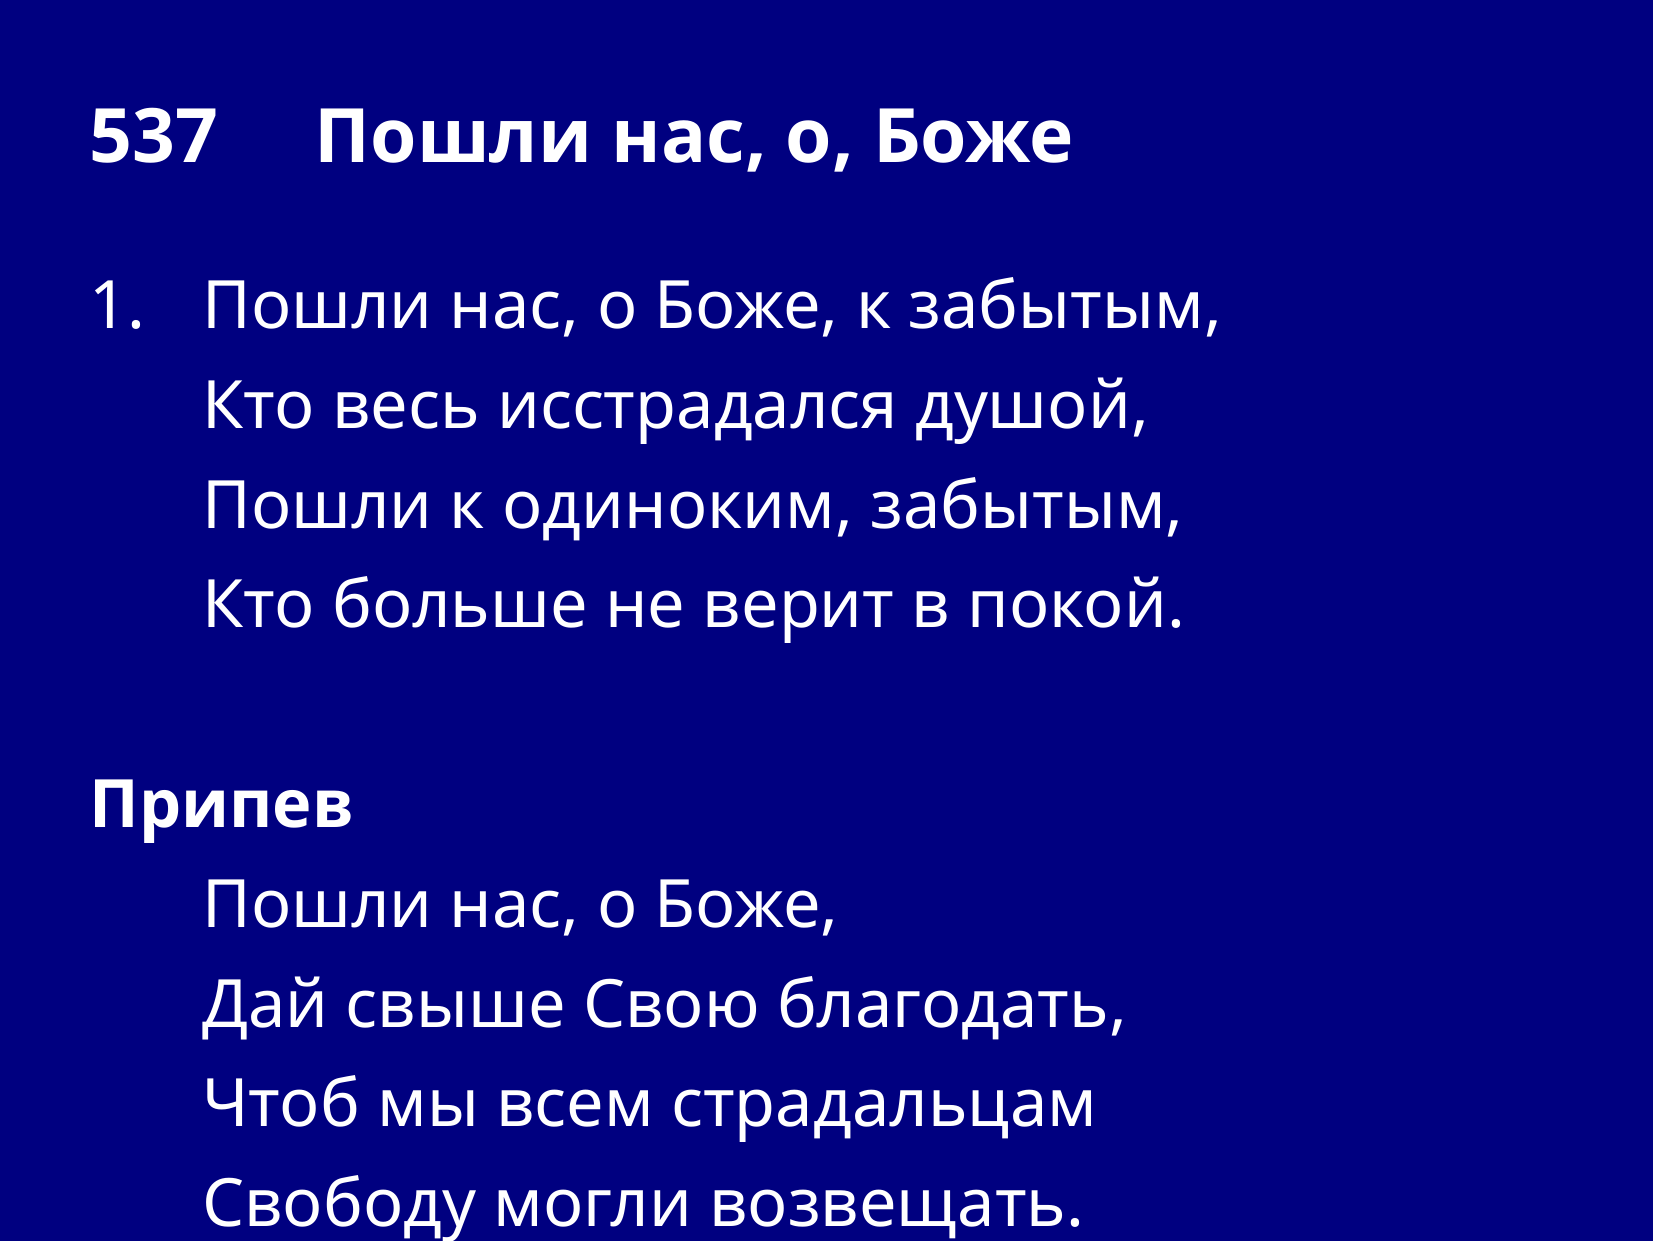

537	Пошли нас, о, Боже
1.	Пошли нас, о Боже, к забытым,
	Кто весь исстрадался душой,
	Пошли к одиноким, забытым,
	Кто больше не верит в покой.
Припев
	Пошли нас, о Боже,
	Дай свыше Свою благодать,
	Чтоб мы всем страдальцам
	Свободу могли возвещать.